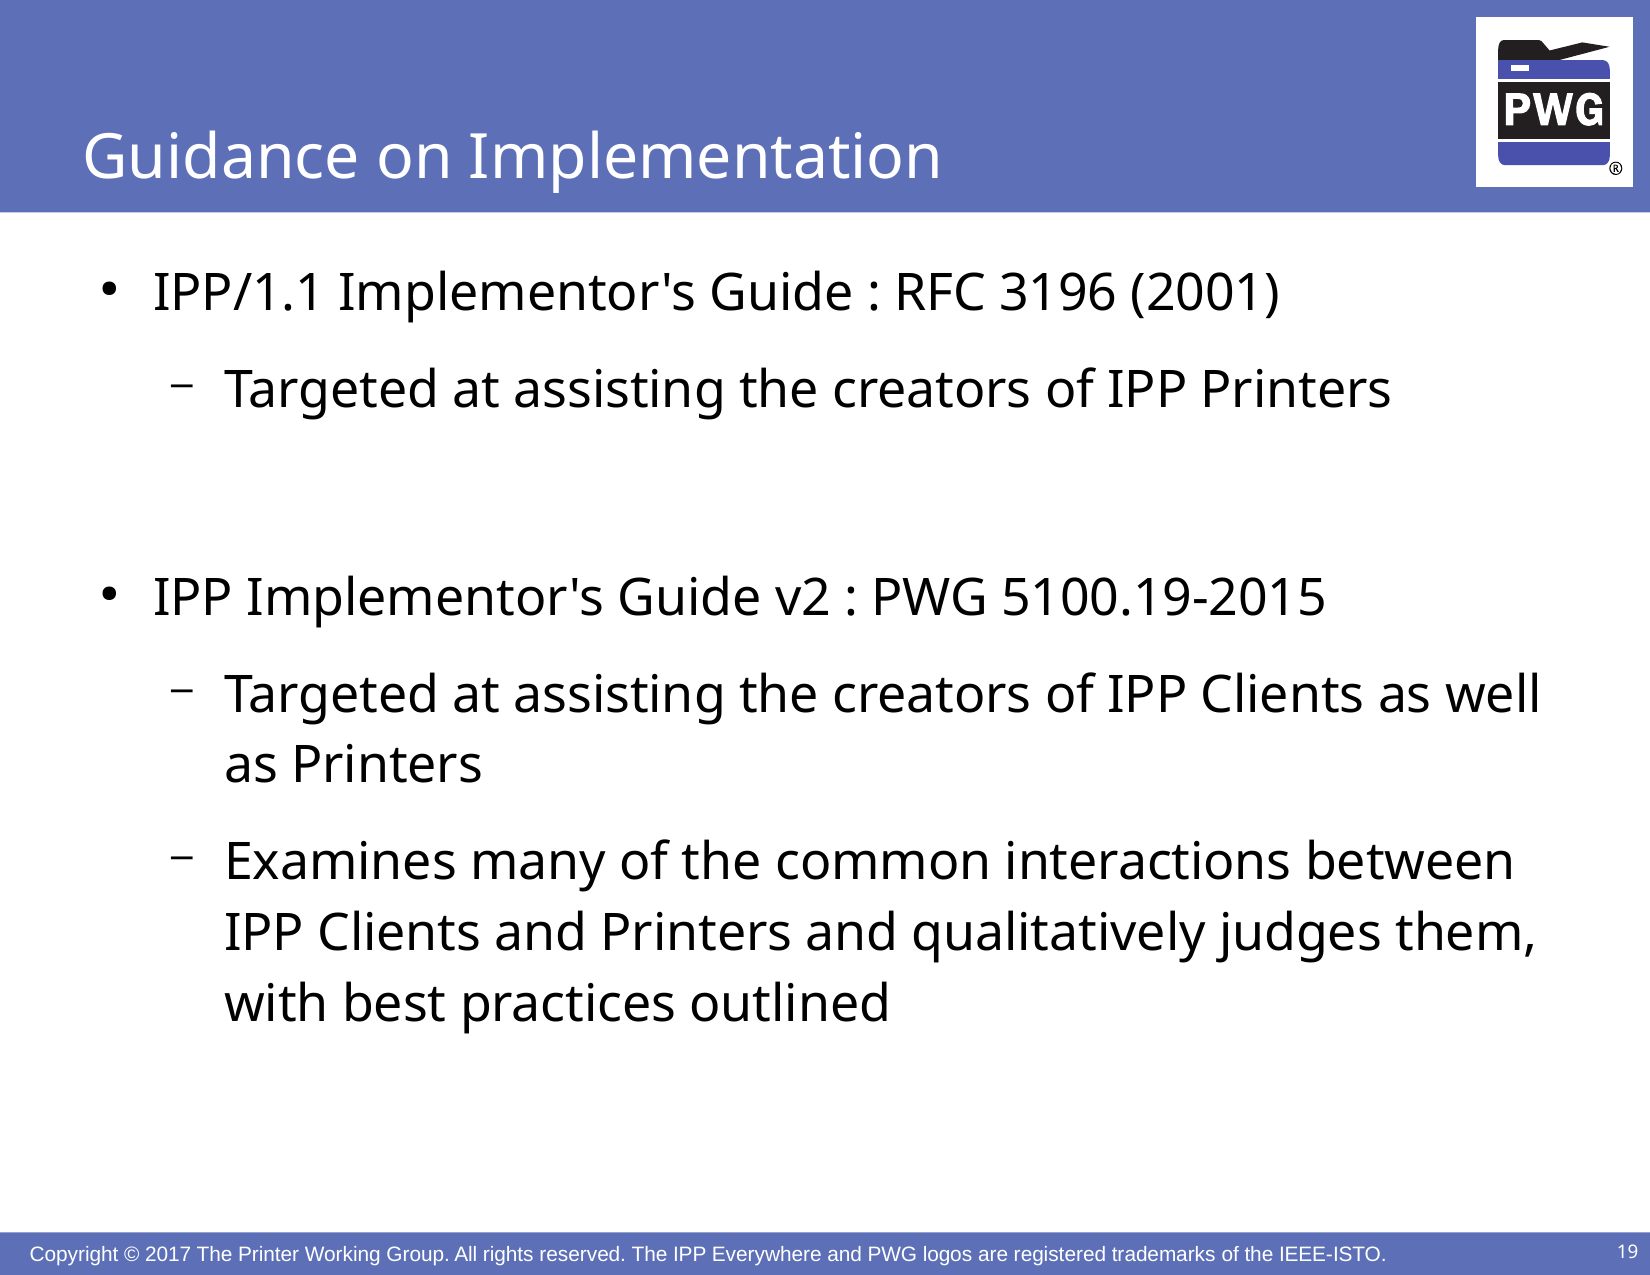

# Guidance on Implementation
IPP/1.1 Implementor's Guide : RFC 3196 (2001)
Targeted at assisting the creators of IPP Printers
IPP Implementor's Guide v2 : PWG 5100.19-2015
Targeted at assisting the creators of IPP Clients as well as Printers
Examines many of the common interactions between IPP Clients and Printers and qualitatively judges them, with best practices outlined